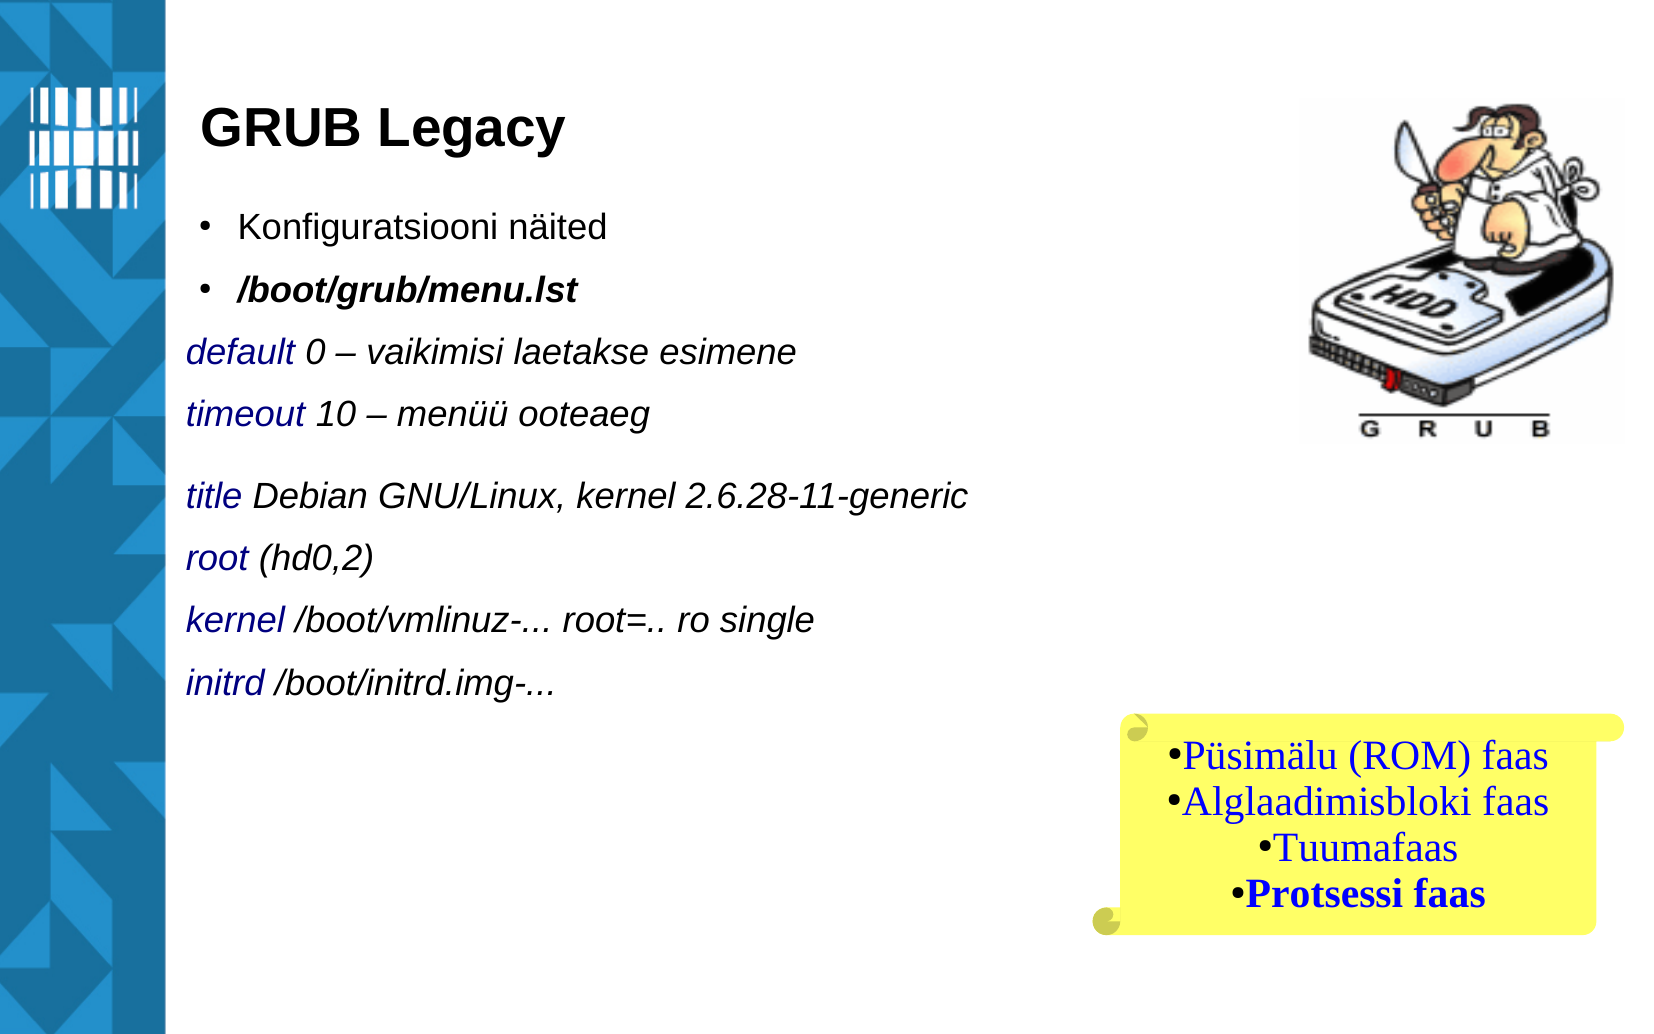

# GRUB Legacy
Konfiguratsiooni näited
/boot/grub/menu.lst
default 0 – vaikimisi laetakse esimene
timeout 10 – menüü ooteaeg
title Debian GNU/Linux, kernel 2.6.28-11-generic
root (hd0,2)
kernel /boot/vmlinuz-... root=.. ro single
initrd /boot/initrd.img-...
Püsimälu (ROM) faas
Alglaadimisbloki faas
Tuumafaas
Protsessi faas